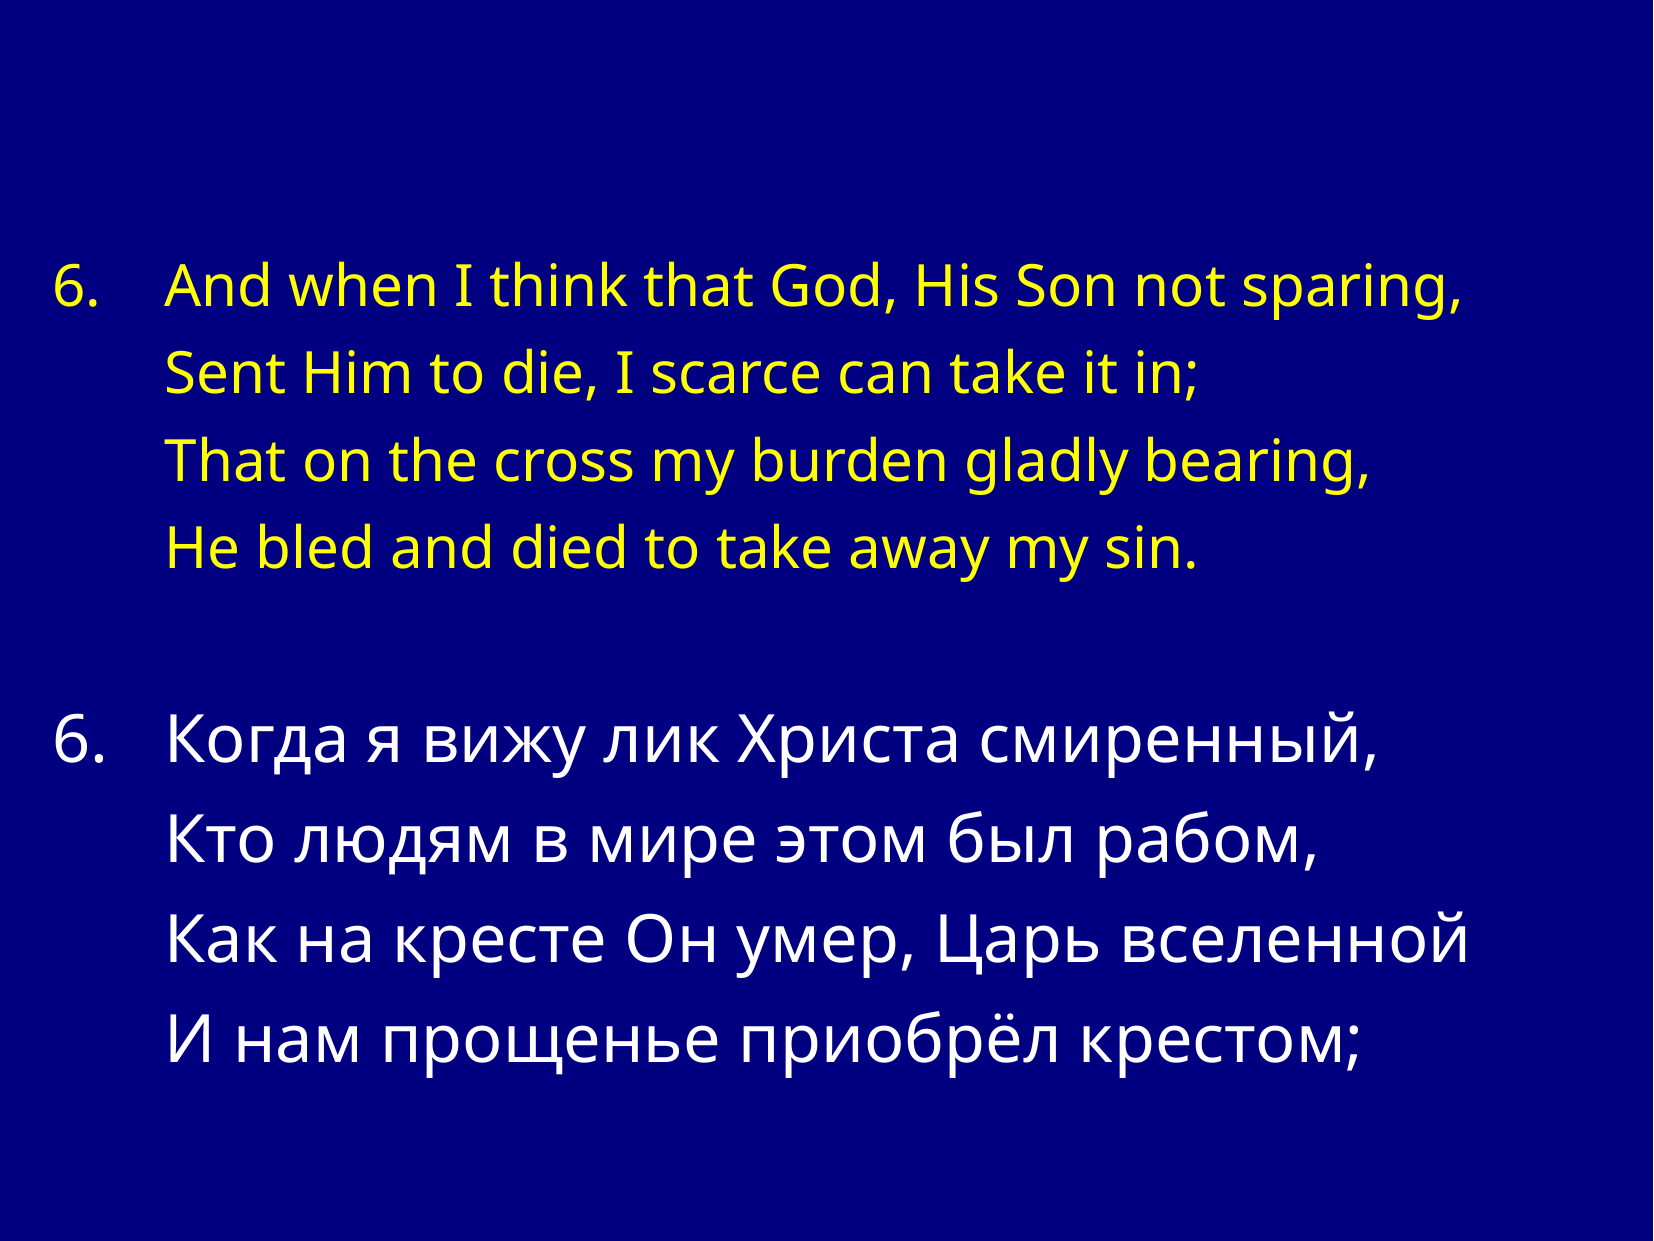

6.	And when I think that God, His Son not sparing,
	Sent Him to die, I scarce can take it in;
	That on the cross my burden gladly bearing,
	He bled and died to take away my sin.
6.	Когда я вижу лик Христа смиренный,
	Кто людям в мире этом был рабом,
	Как на кресте Он умер, Царь вселенной
	И нам прощенье приобрёл крестом;